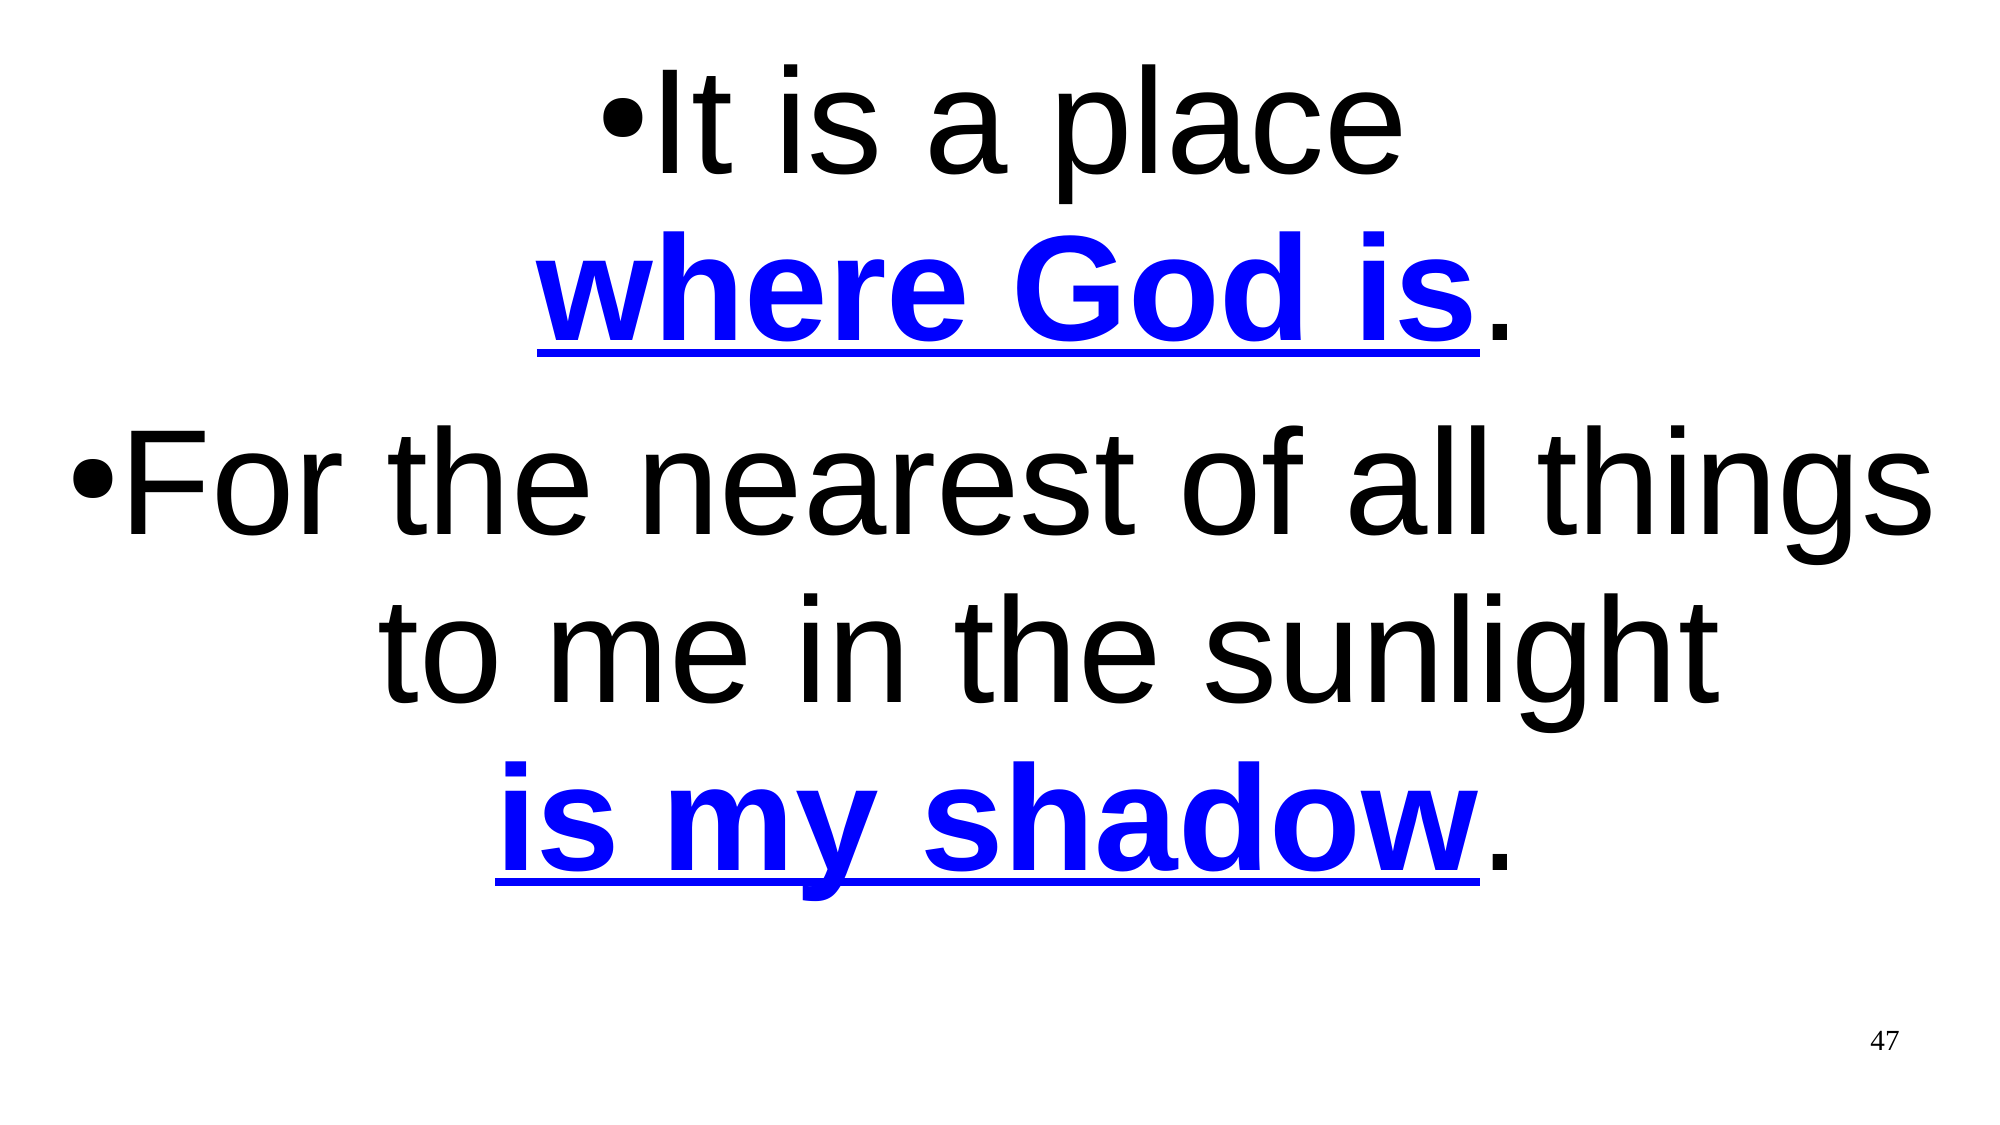

# It is a place where God is.
For the nearest of all things
 to me in the sunlight
is my shadow.
47